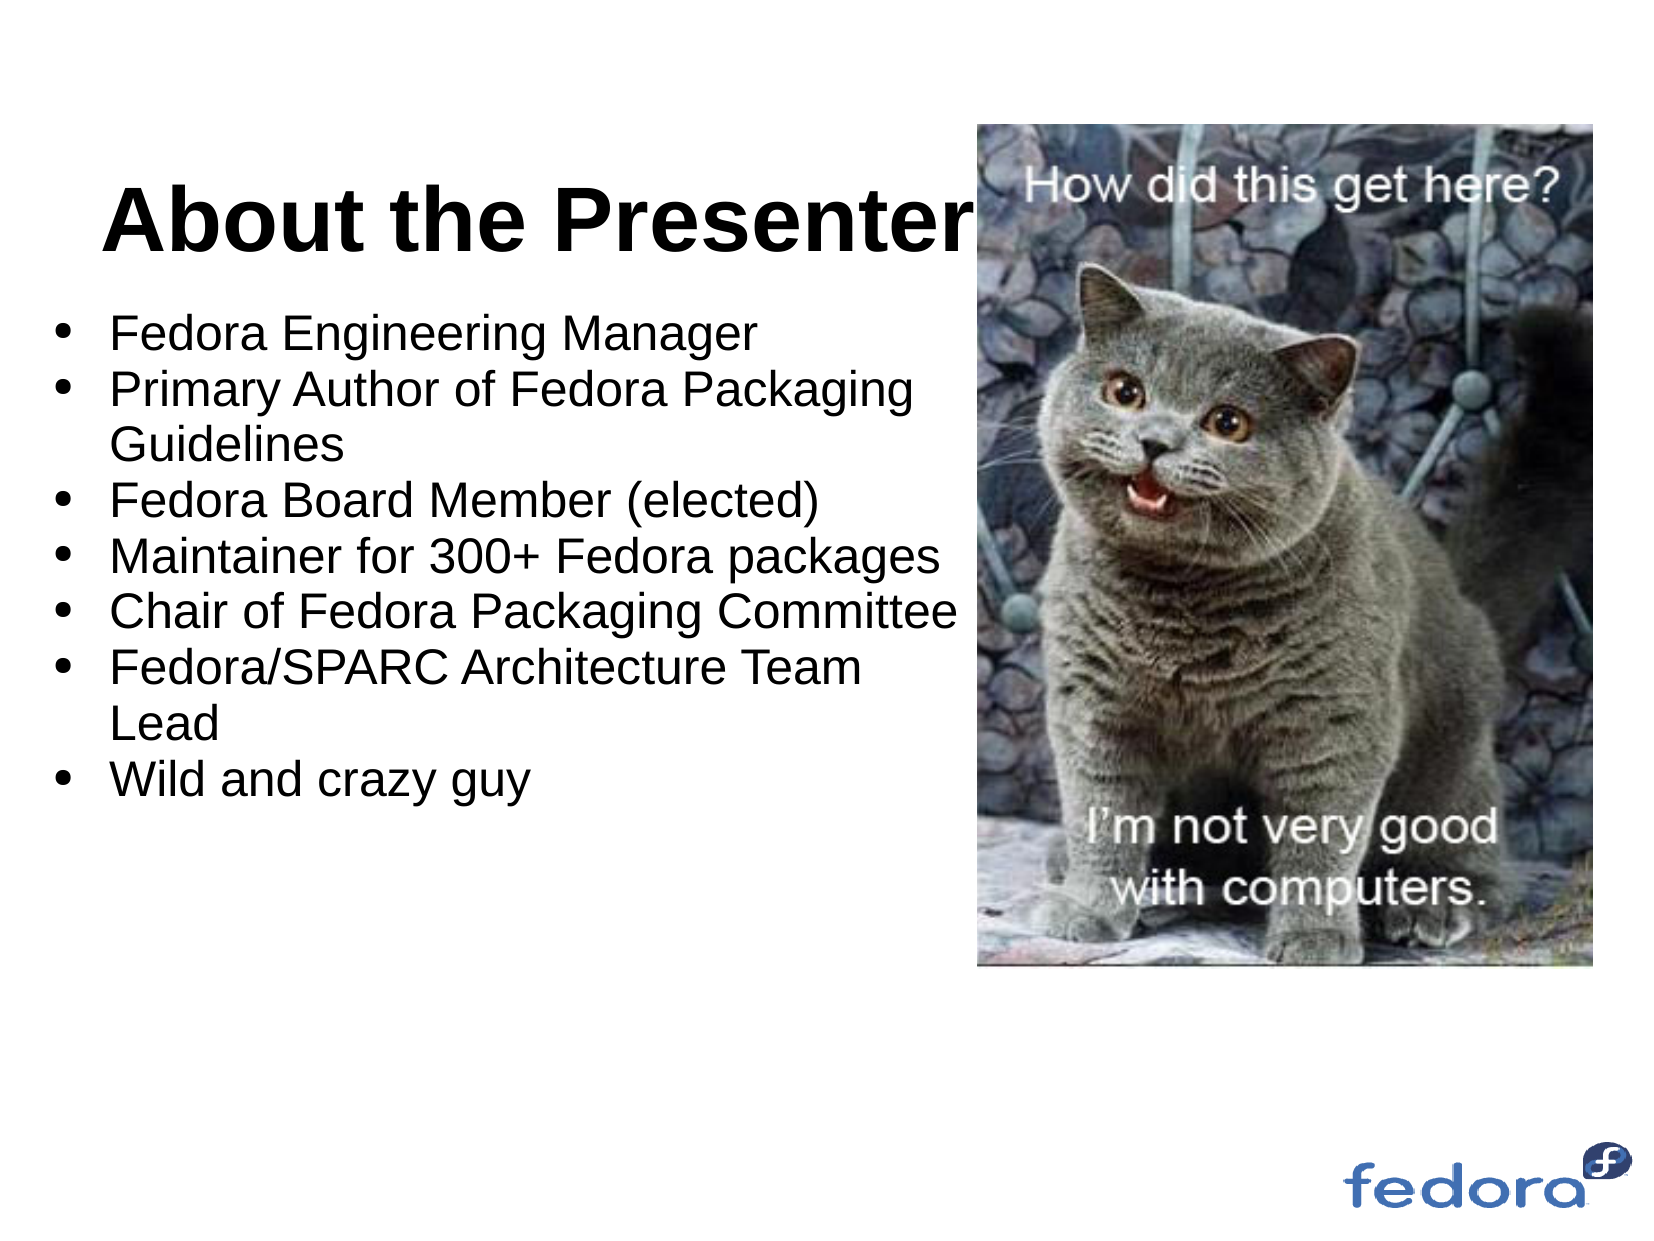

# About the Presenter
Fedora Engineering Manager
Primary Author of Fedora Packaging Guidelines
Fedora Board Member (elected)
Maintainer for 300+ Fedora packages
Chair of Fedora Packaging Committee
Fedora/SPARC Architecture Team Lead
Wild and crazy guy